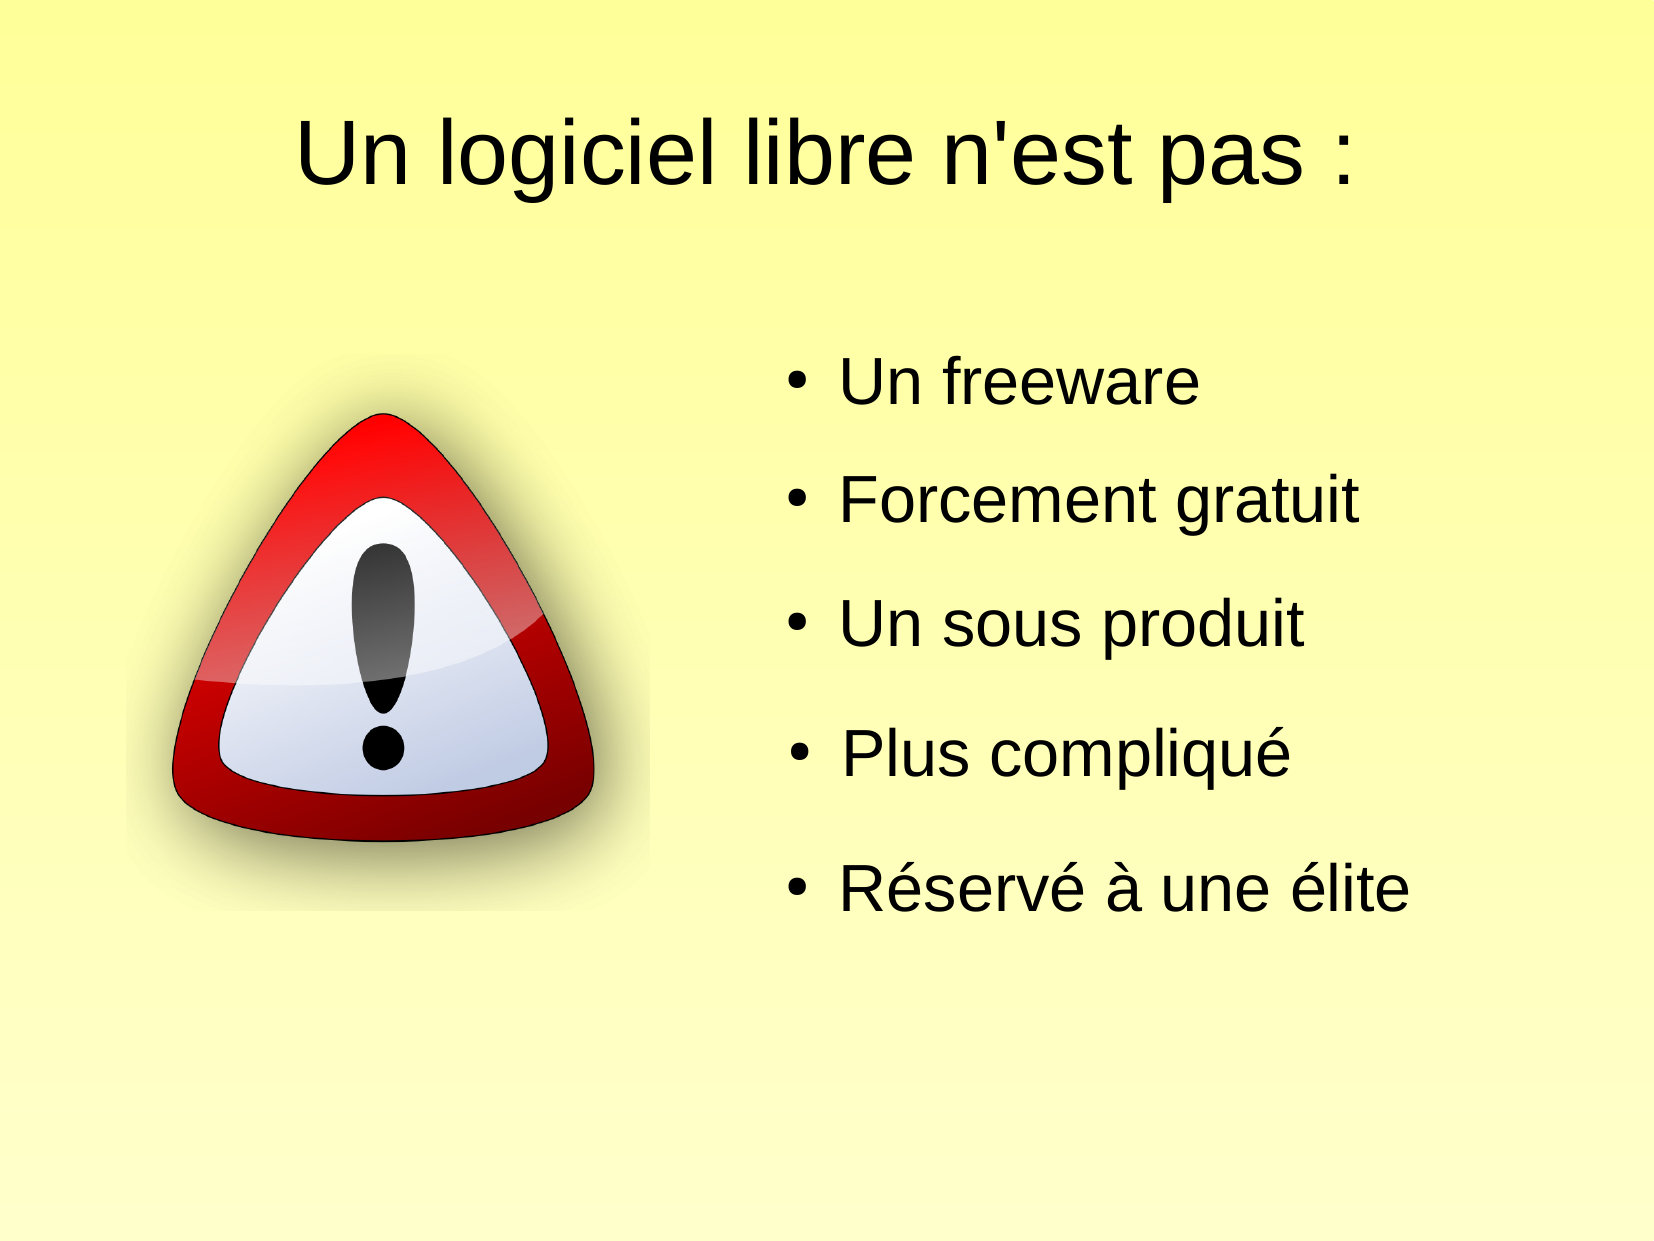

# Un logiciel libre n'est pas :
Un freeware
Forcement gratuit
Un sous produit
Plus compliqué
Réservé à une élite